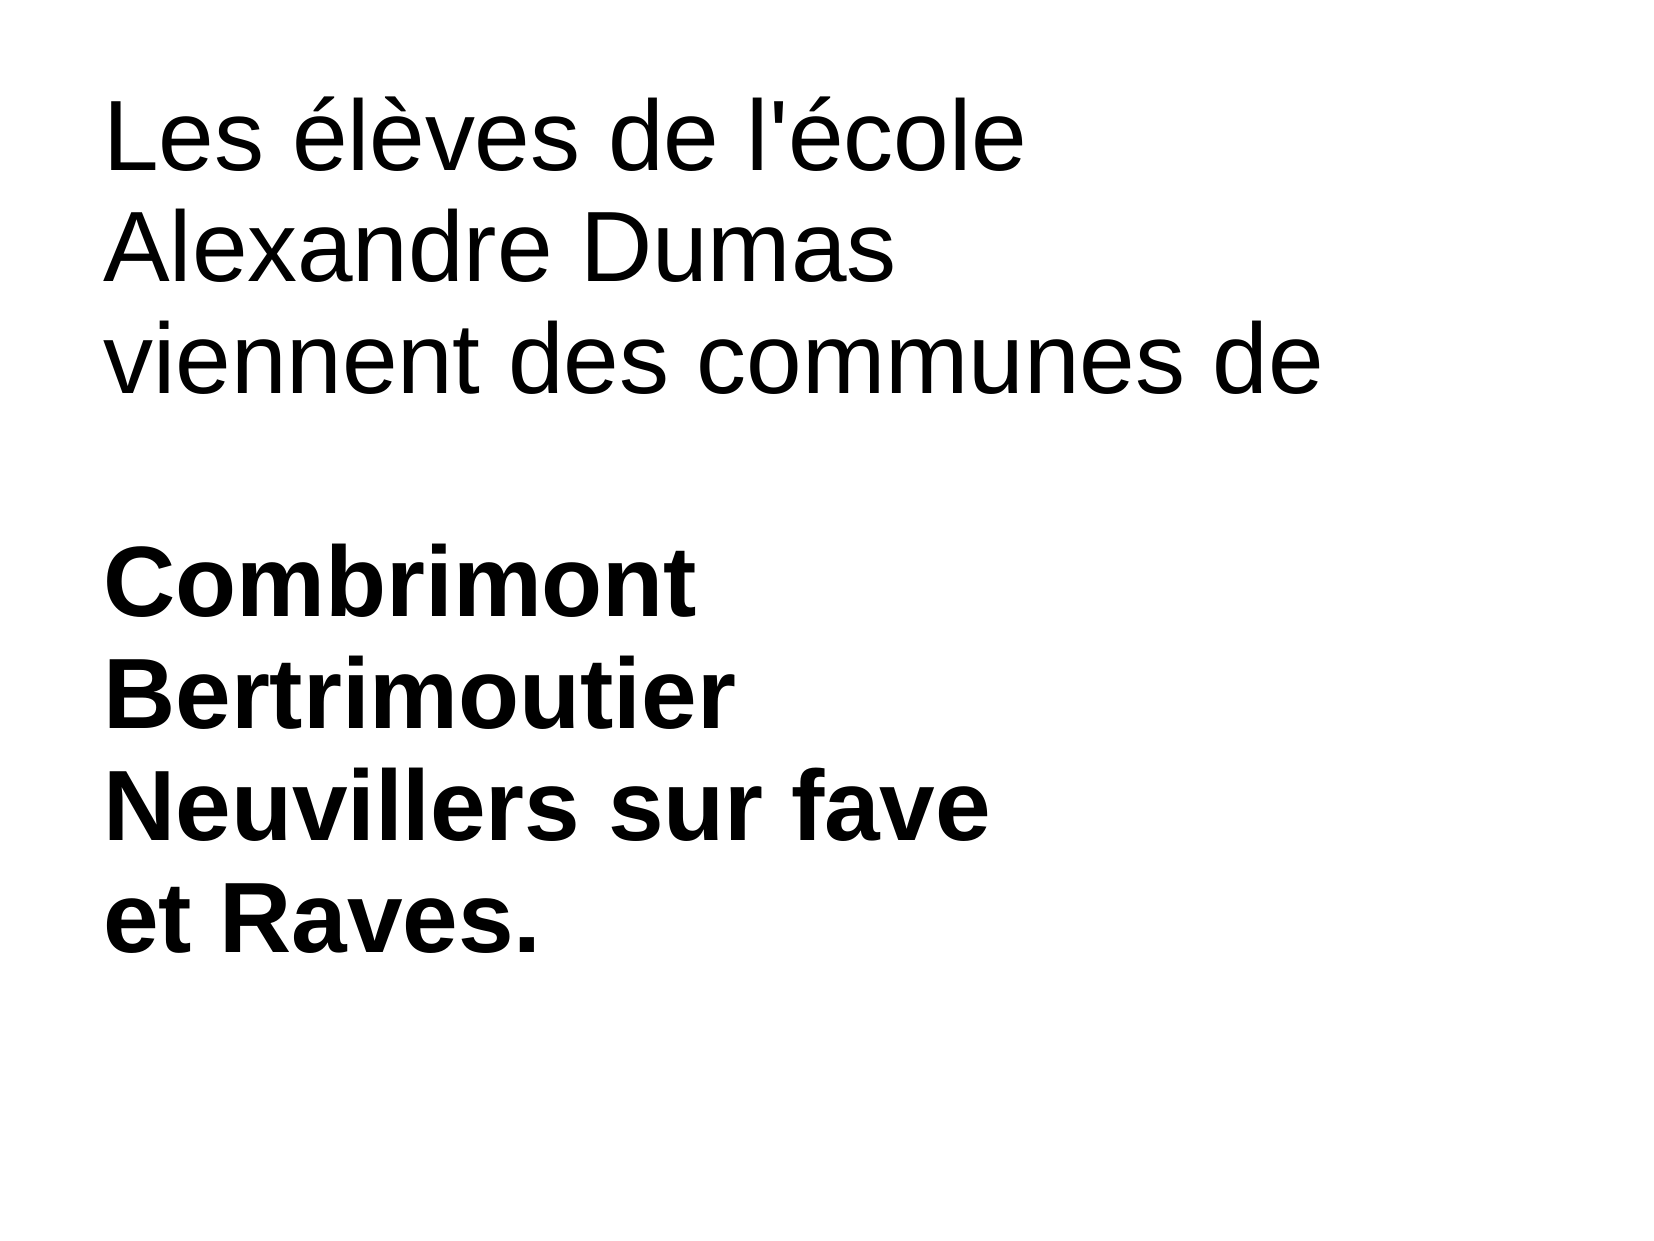

Les élèves de l'école
Alexandre Dumas
viennent des communes de
Combrimont
Bertrimoutier
Neuvillers sur fave
et Raves.